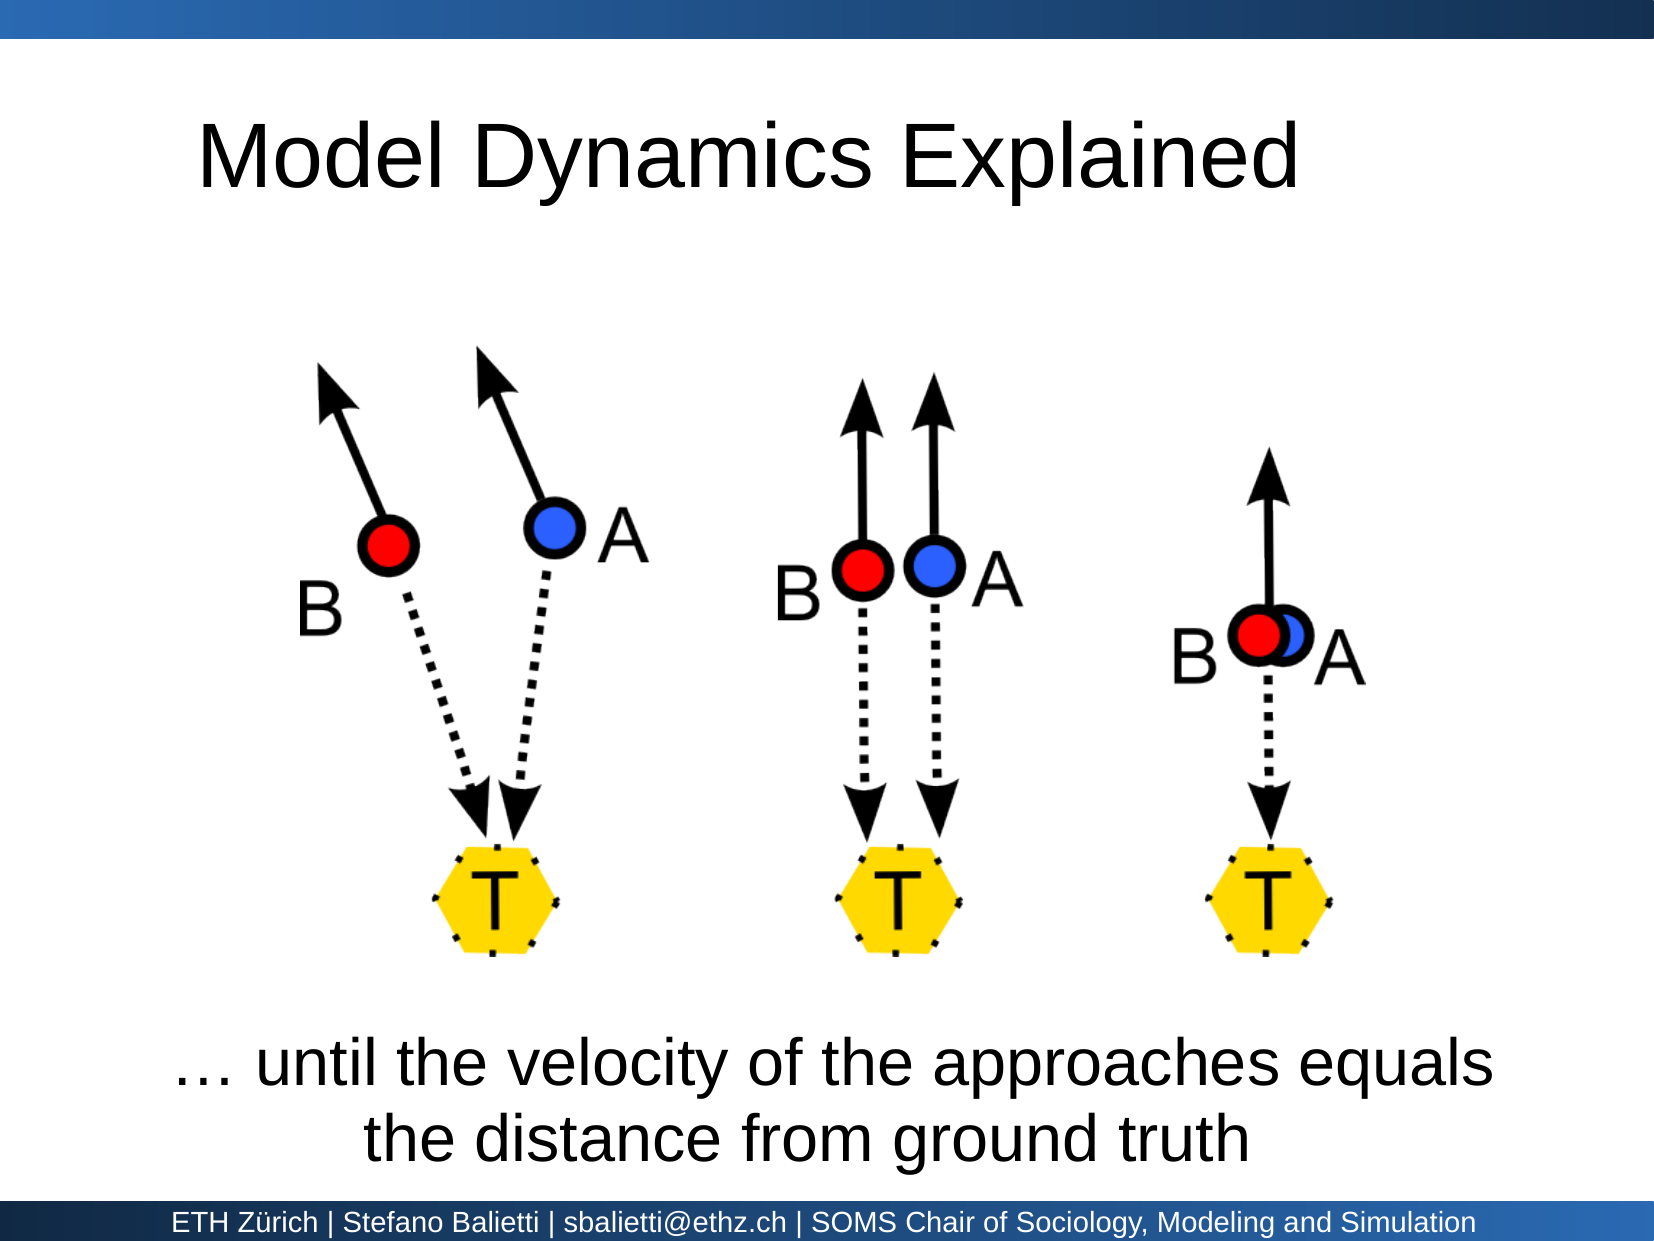

# Model Dynamics Explained
… until the velocity of the approaches equals
the distance from ground truth
 ETH Zürich | Stefano Balietti | sbalietti@ethz.ch | SOMS Chair of Sociology, Modeling and Simulation